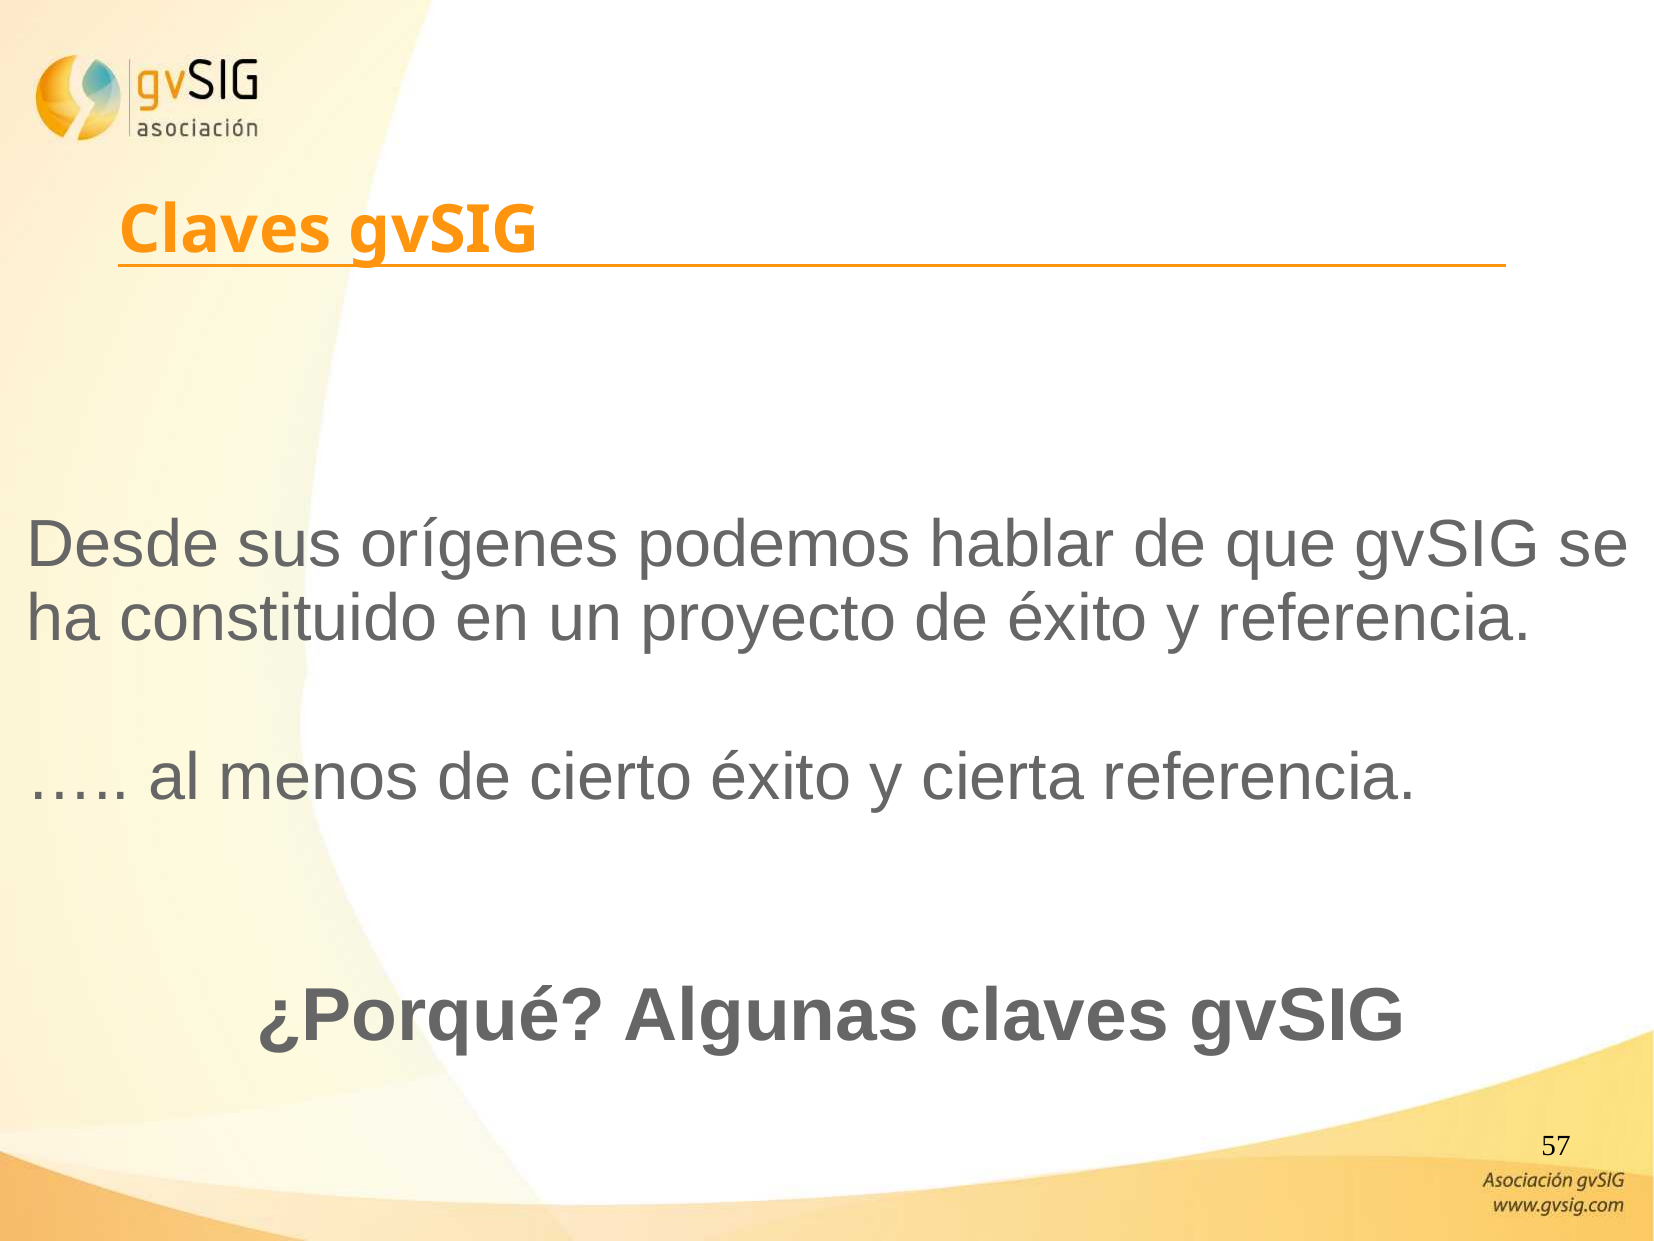

# Claves gvSIG
Desde sus orígenes podemos hablar de que gvSIG se ha constituido en un proyecto de éxito y referencia.
….. al menos de cierto éxito y cierta referencia.
¿Porqué? Algunas claves gvSIG
57